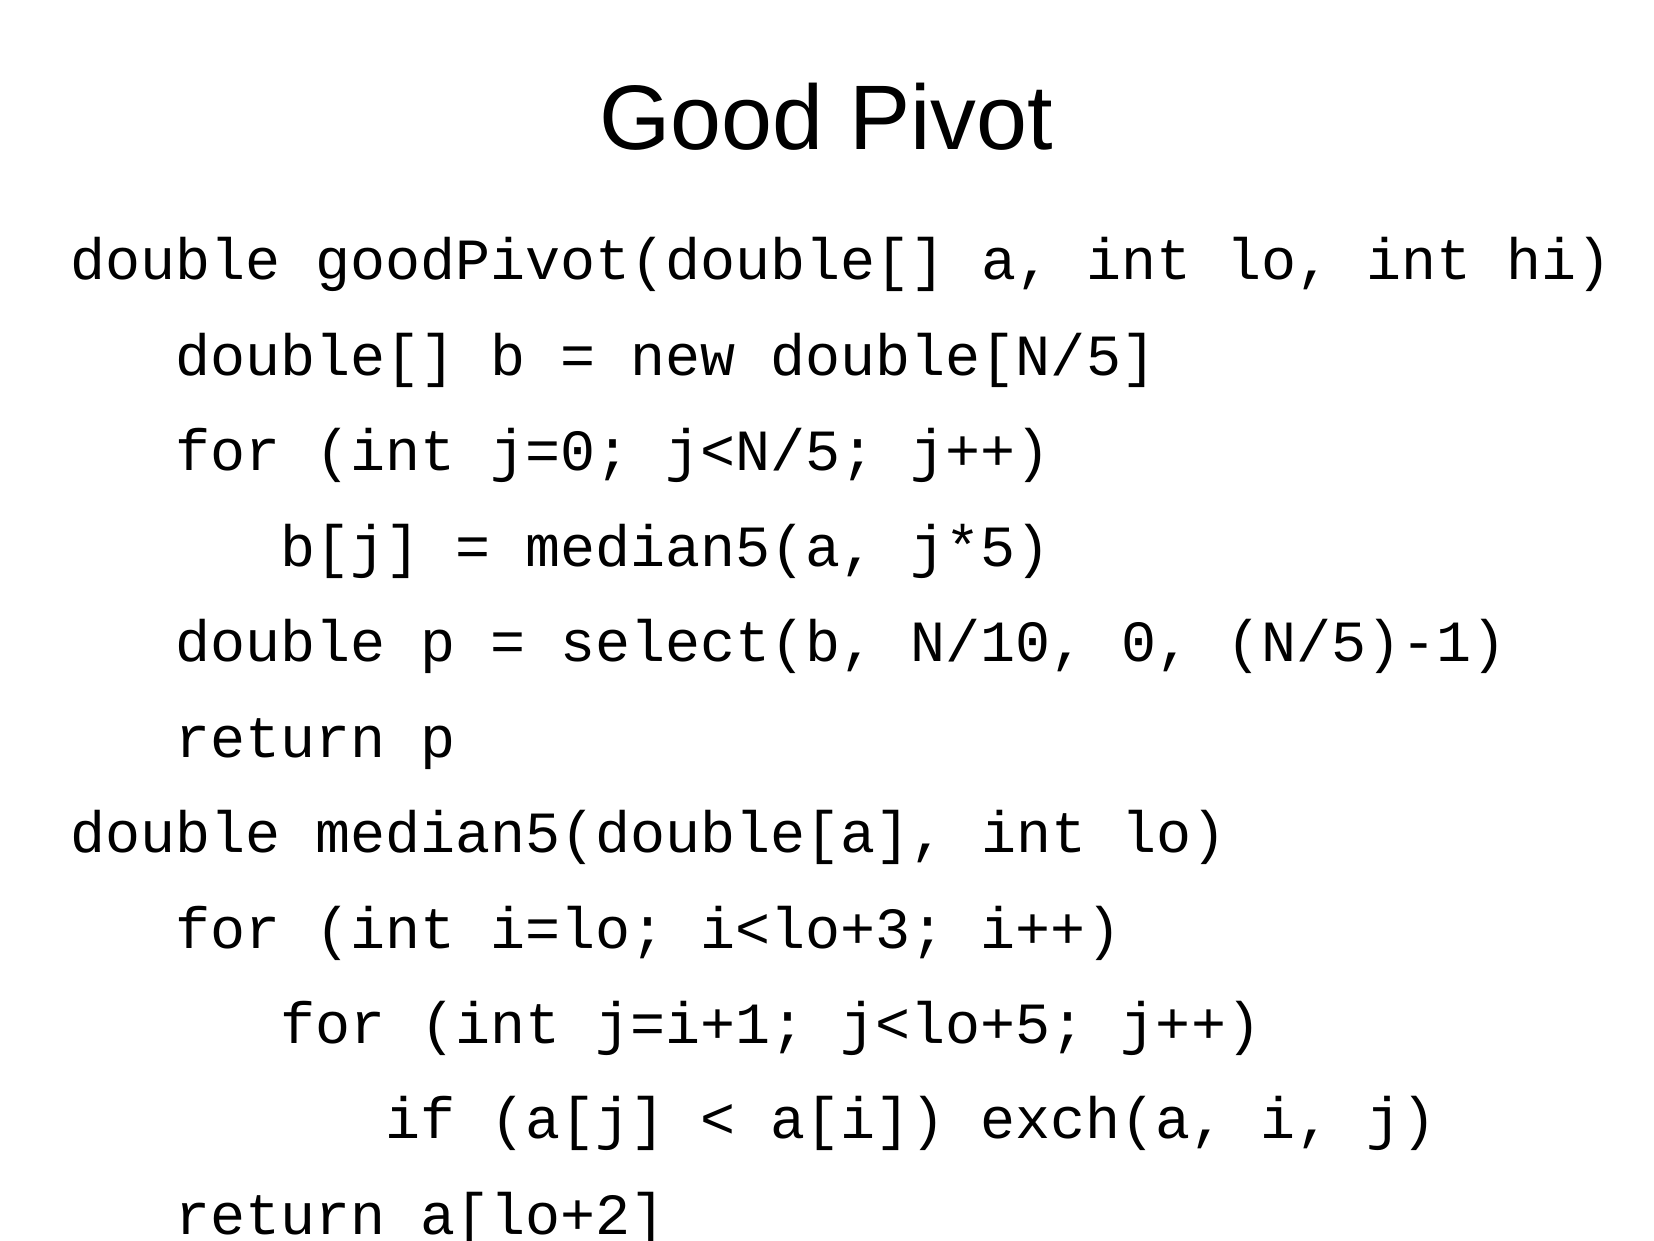

# Good Pivot
double goodPivot(double[] a, int lo, int hi)
 double[] b = new double[N/5]
 for (int j=0; j<N/5; j++)
 b[j] = median5(a, j*5)
 double p = select(b, N/10, 0, (N/5)-1)
 return p
double median5(double[a], int lo)
 for (int i=lo; i<lo+3; i++)
 for (int j=i+1; j<lo+5; j++)
 if (a[j] < a[i]) exch(a, i, j)
 return a[lo+2]